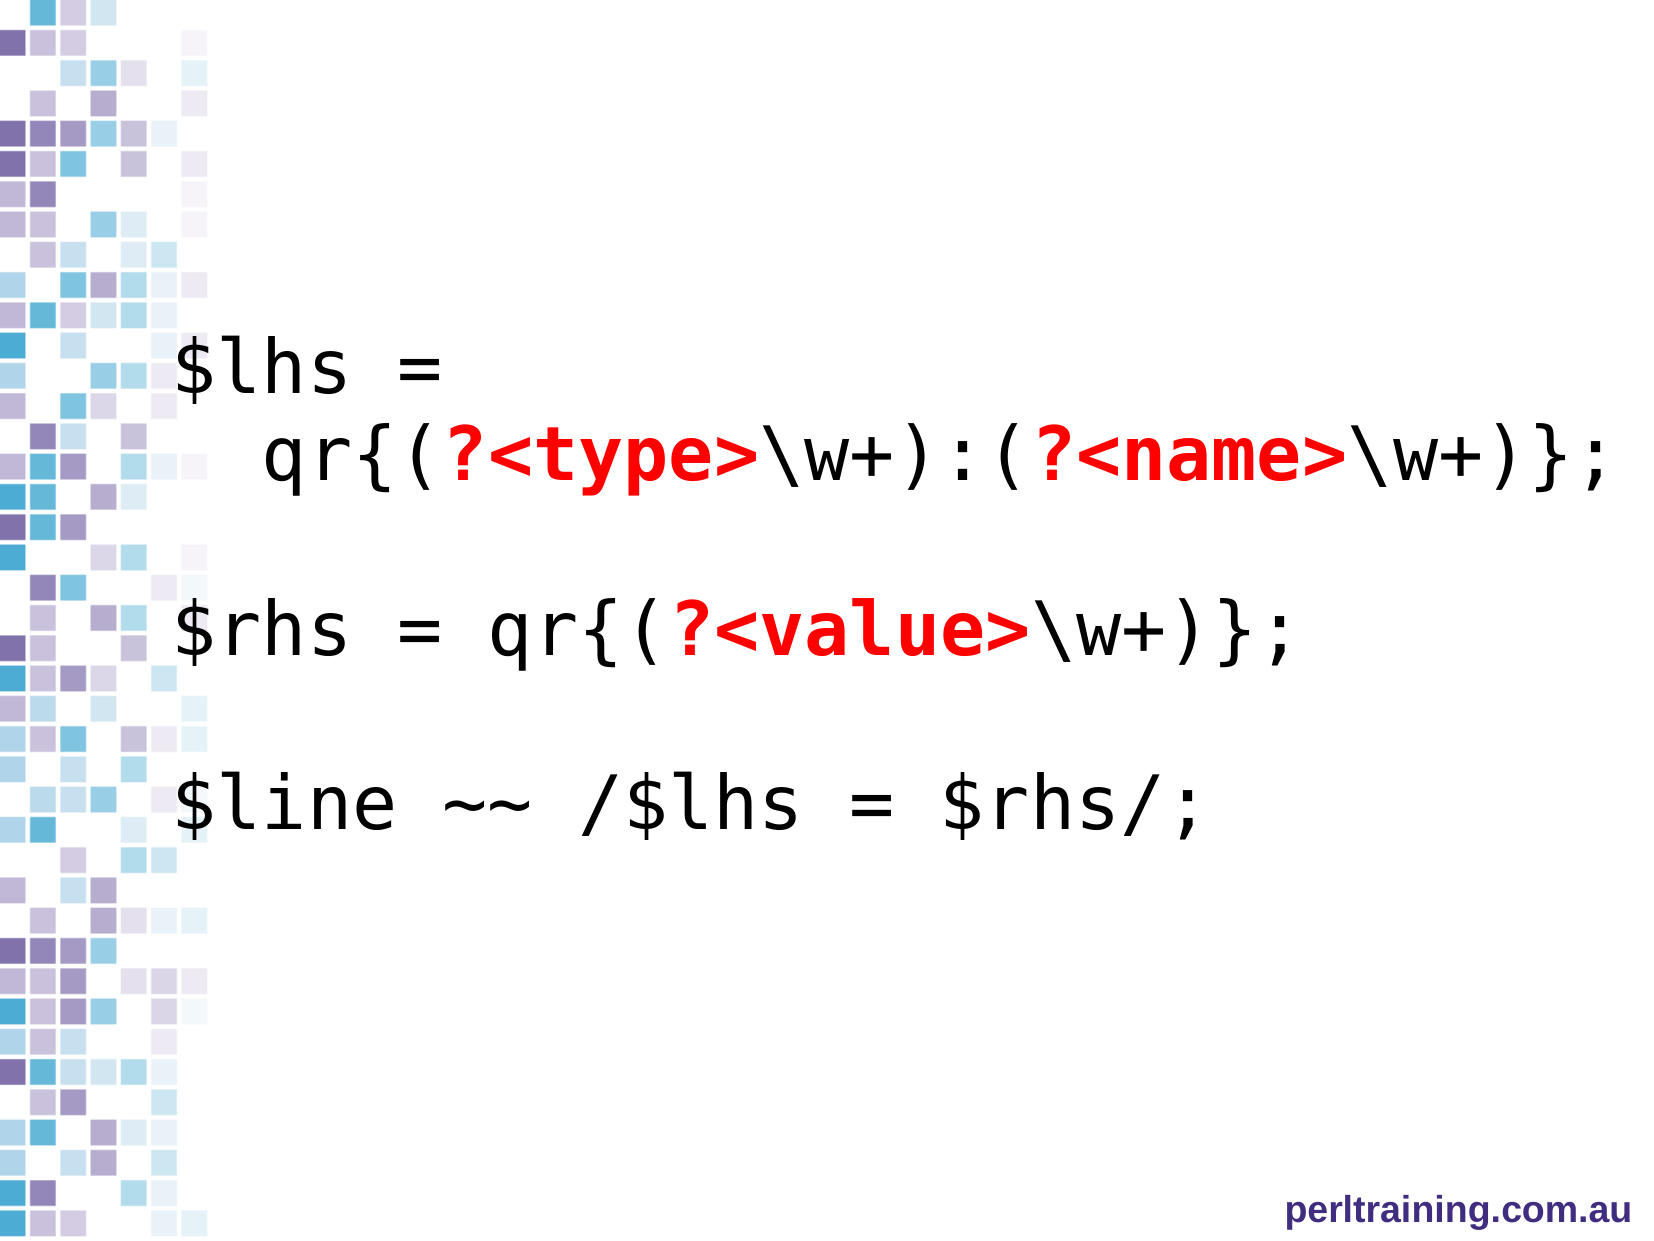

# $lhs = qr{(?<type>\w+):(?<name>\w+)}; $rhs = qr{(?<value>\w+)}; $line ~~ /$lhs = $rhs/;